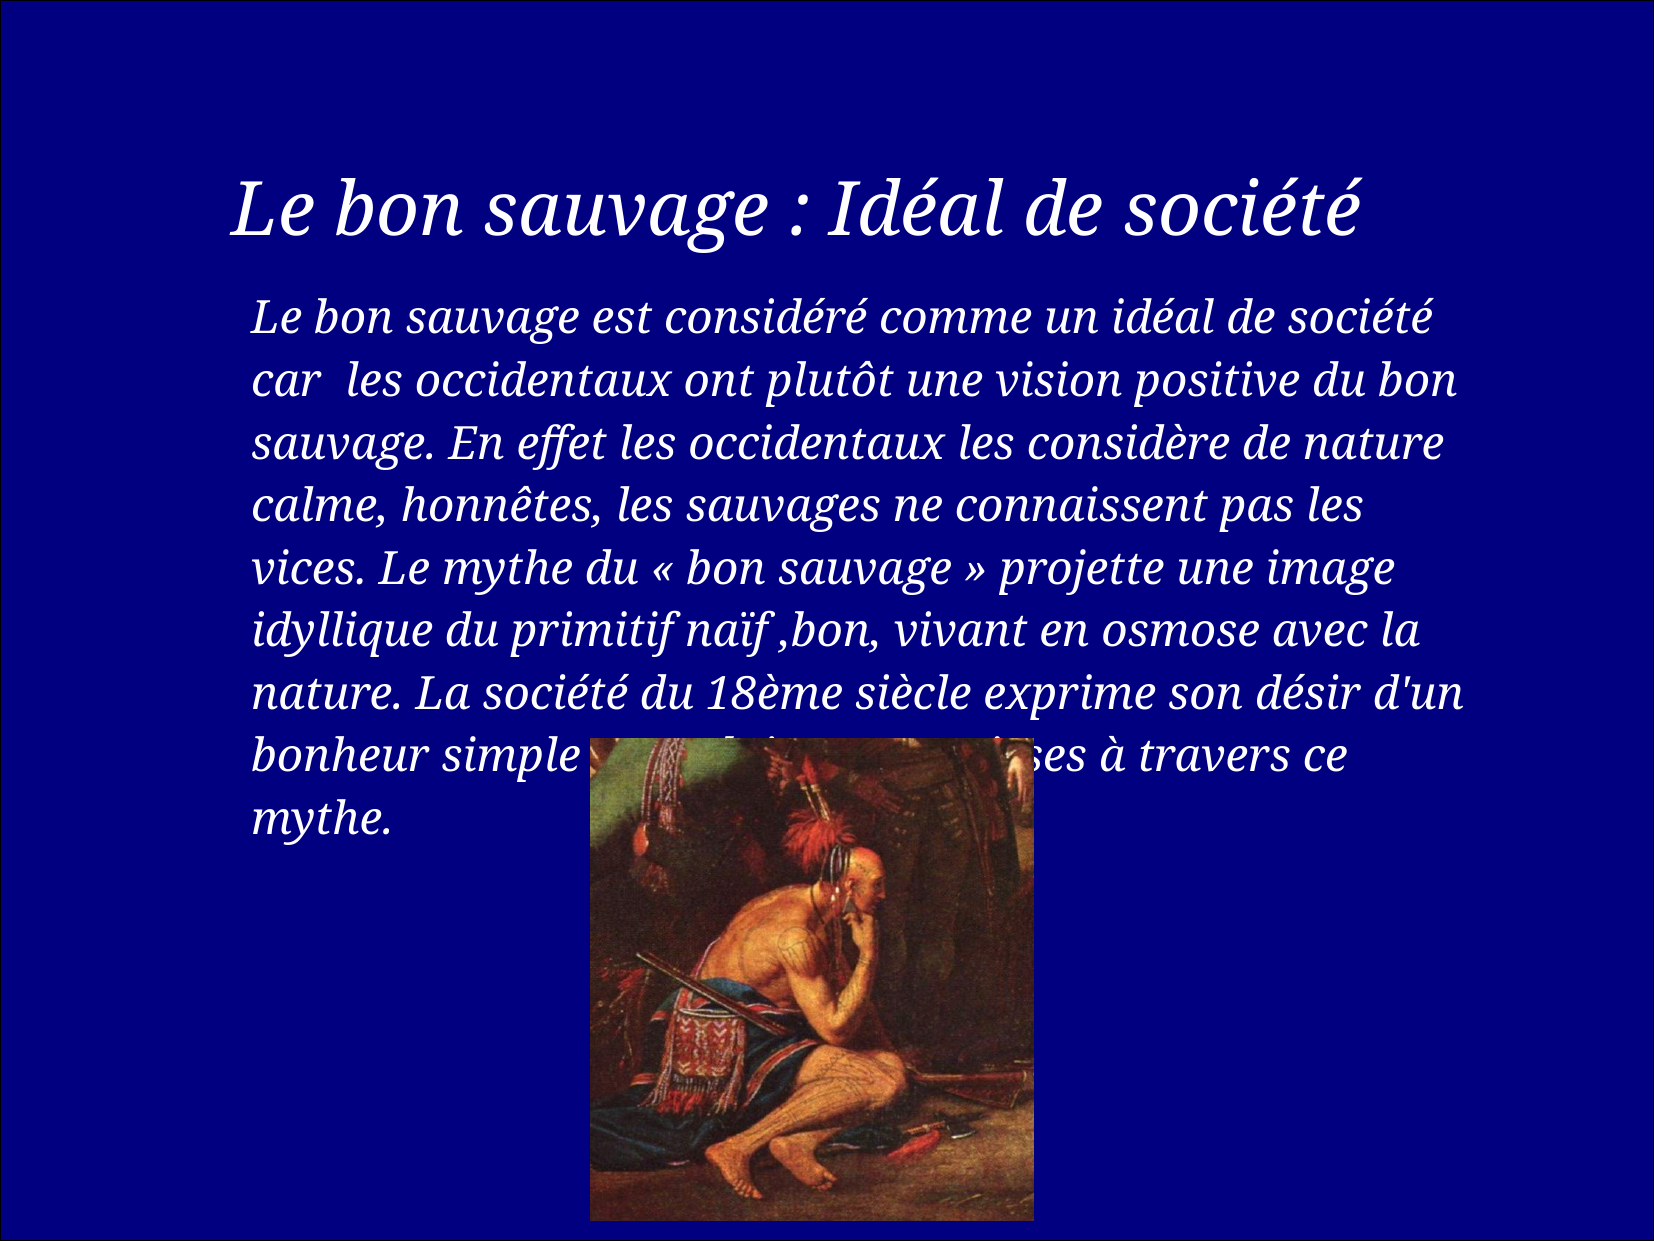

Le bon sauvage : Idéal de société
Le bon sauvage est considéré comme un idéal de société car les occidentaux ont plutôt une vision positive du bon sauvage. En effet les occidentaux les considère de nature calme, honnêtes, les sauvages ne connaissent pas les vices. Le mythe du « bon sauvage » projette une image idyllique du primitif naïf ,bon, vivant en osmose avec la nature. La société du 18ème siècle exprime son désir d'un bonheur simple et traduit ses angoisses à travers ce mythe.